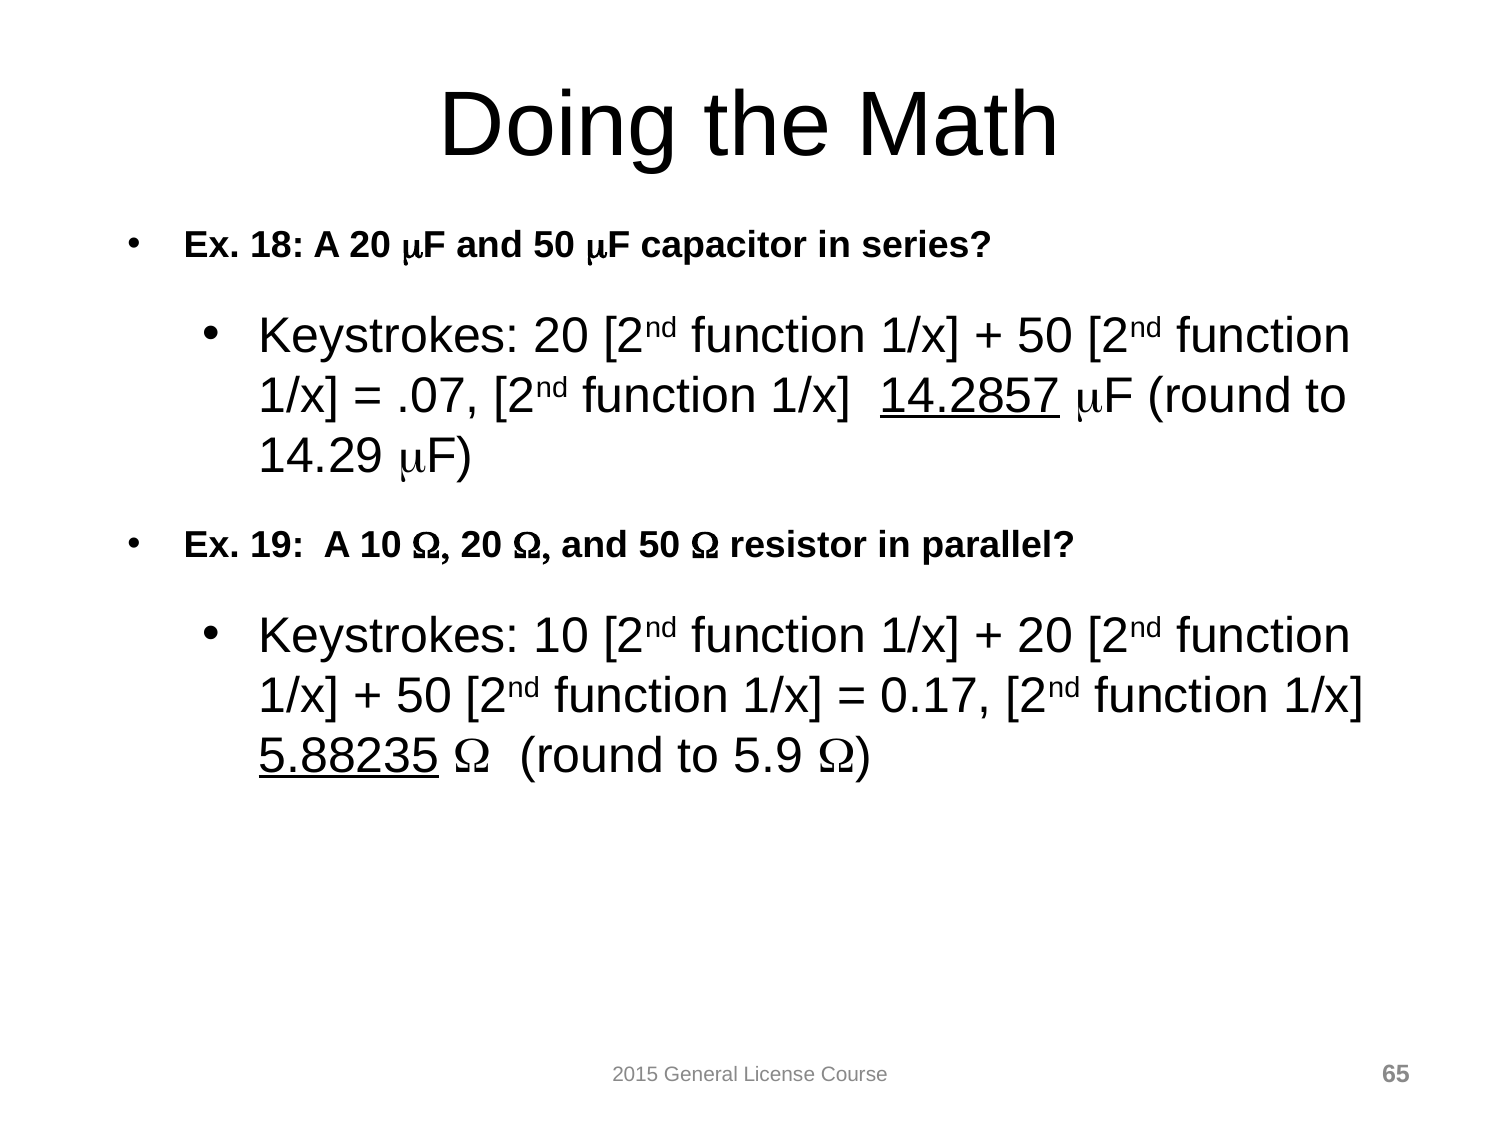

Doing the Math
Ex. 18: A 20 F and 50 F capacitor in series?
Keystrokes: 20 [2nd function 1/x] + 50 [2nd function 1/x] = .07, [2nd function 1/x] 14.2857 F (round to 14.29 F)
Ex. 19: A 10  20  and 50  resistor in parallel?
Keystrokes: 10 [2nd function 1/x] + 20 [2nd function 1/x] + 50 [2nd function 1/x] = 0.17, [2nd function 1/x] 5.88235  (round to 5.9 )
2015 General License Course